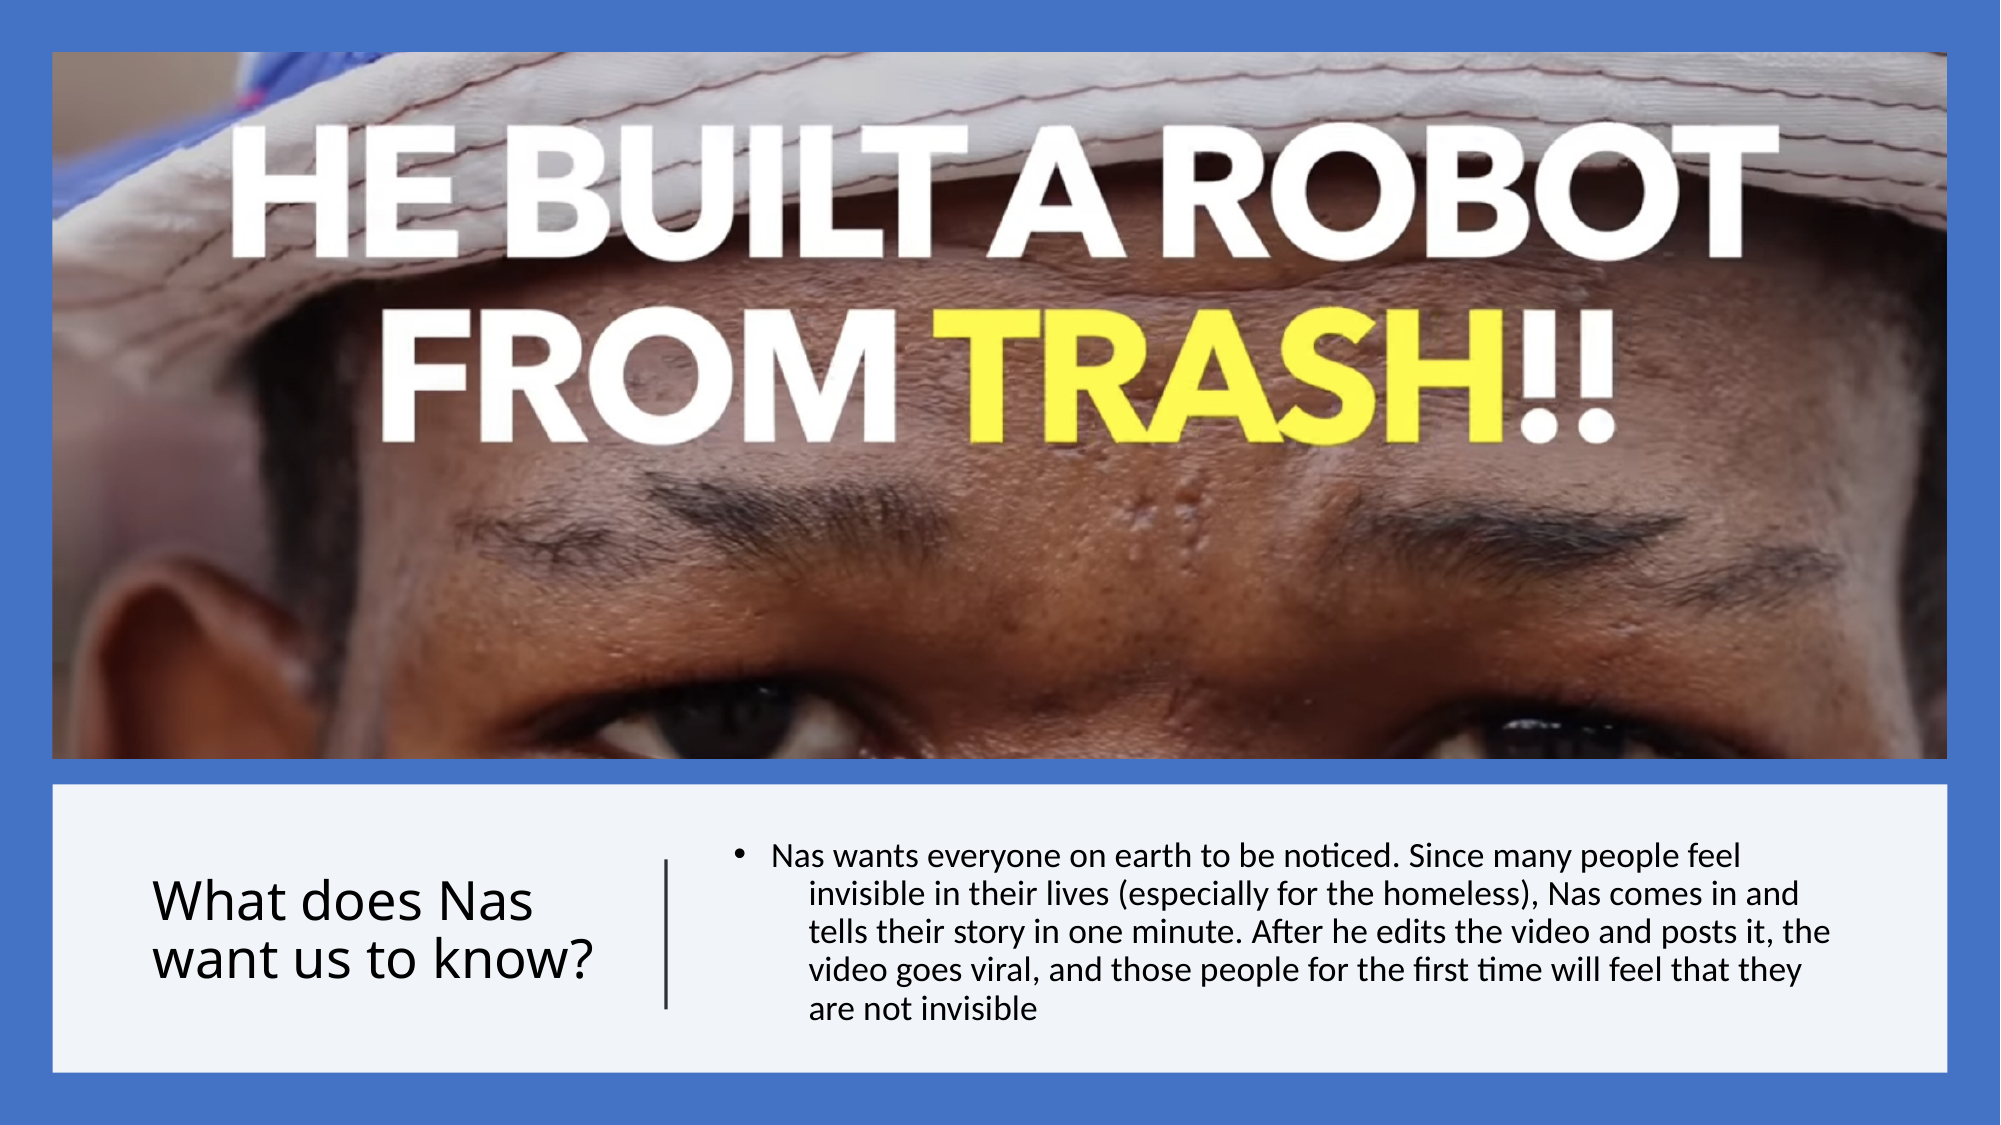

# What does Nas want us to know?
Nas wants everyone on earth to be noticed. Since many people feel invisible in their lives (especially for the homeless), Nas comes in and tells their story in one minute. After he edits the video and posts it, the video goes viral, and those people for the first time will feel that they are not invisible